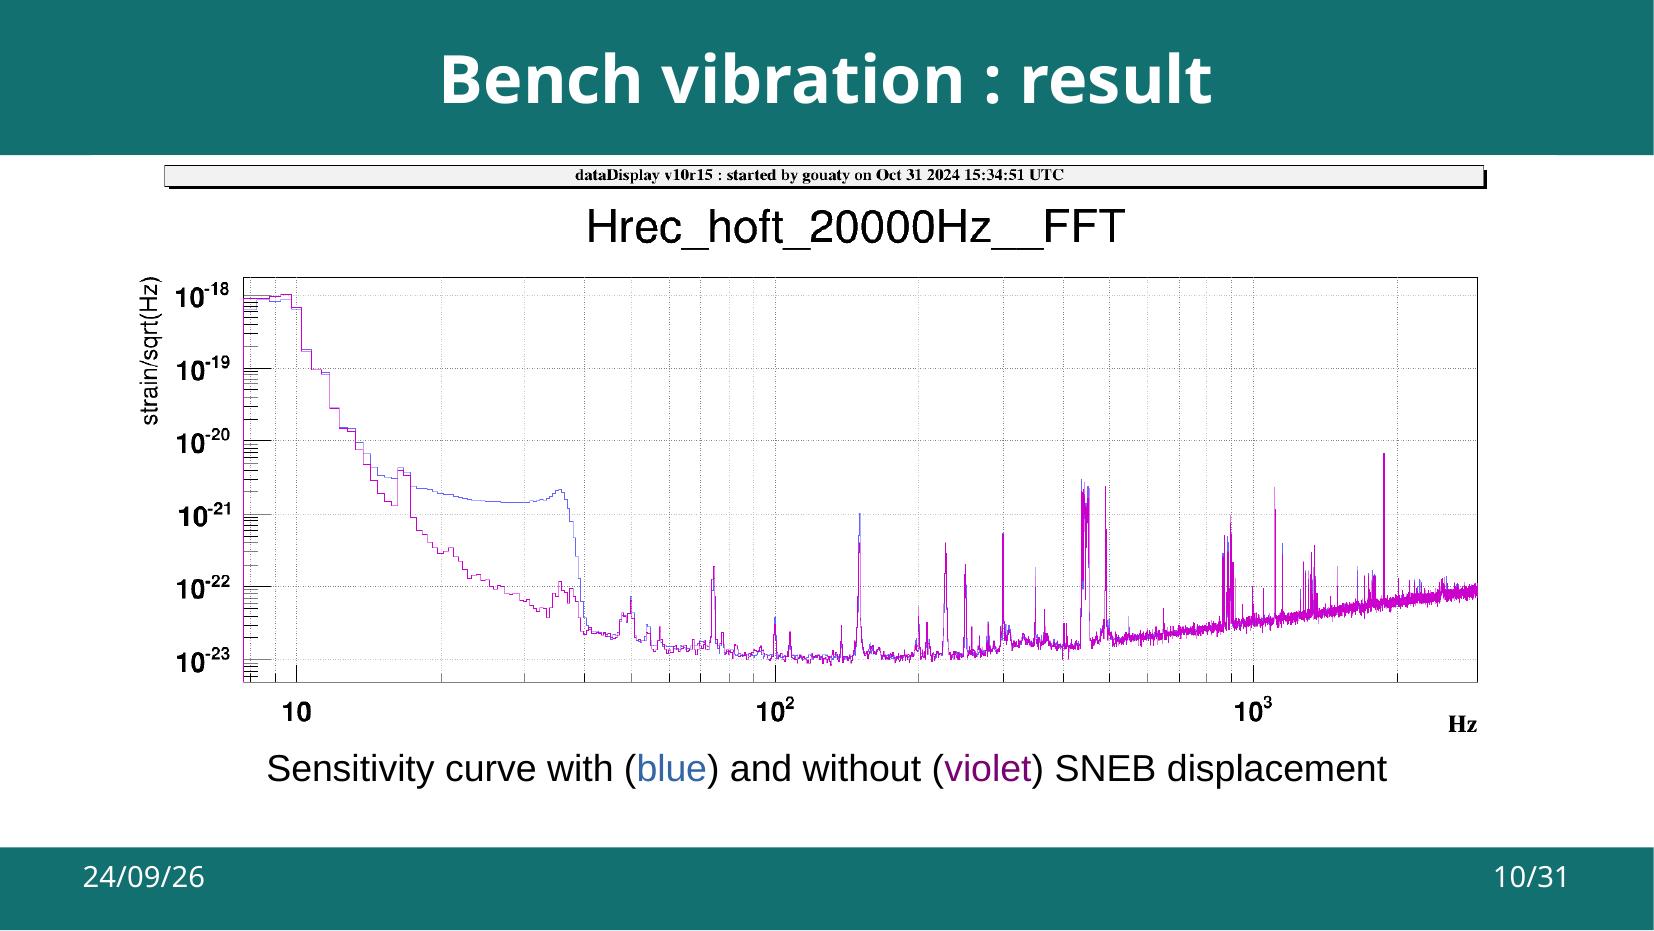

# Bench vibration : result
Sensitivity curve with (blue) and without (violet) SNEB displacement
10